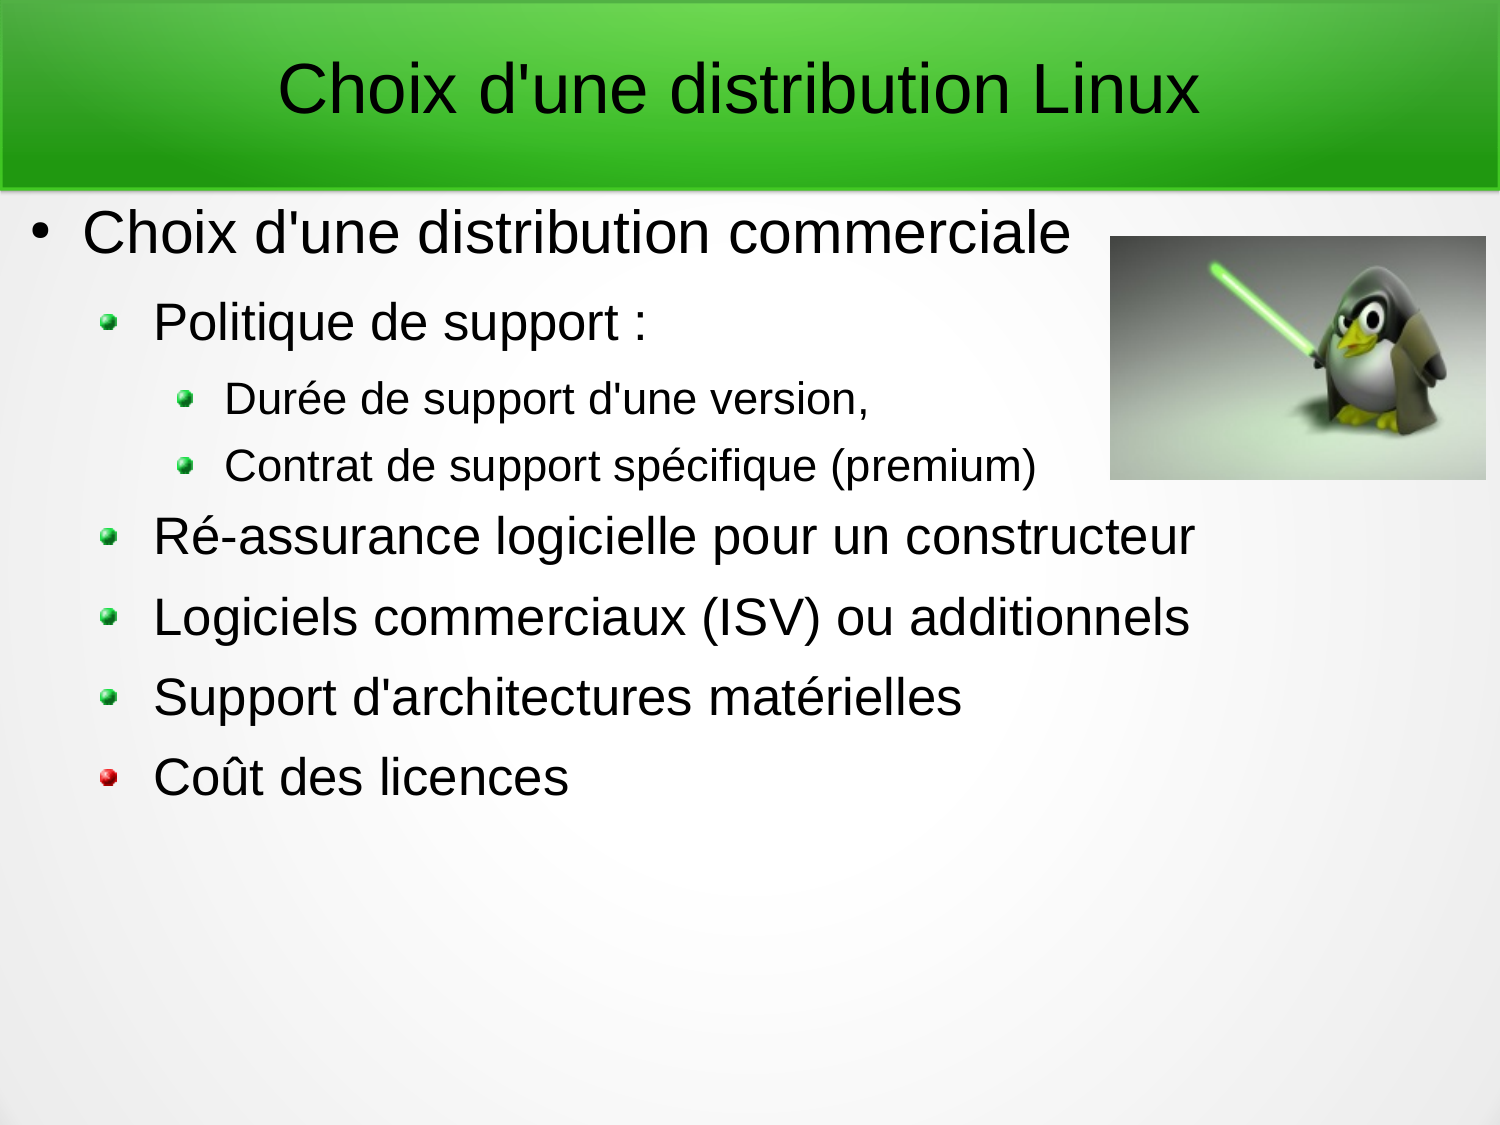

# Choix d'une distribution Linux
Choix d'une distribution commerciale
Politique de support :
Durée de support d'une version,
Contrat de support spécifique (premium)
Ré-assurance logicielle pour un constructeur
Logiciels commerciaux (ISV) ou additionnels
Support d'architectures matérielles
Coût des licences